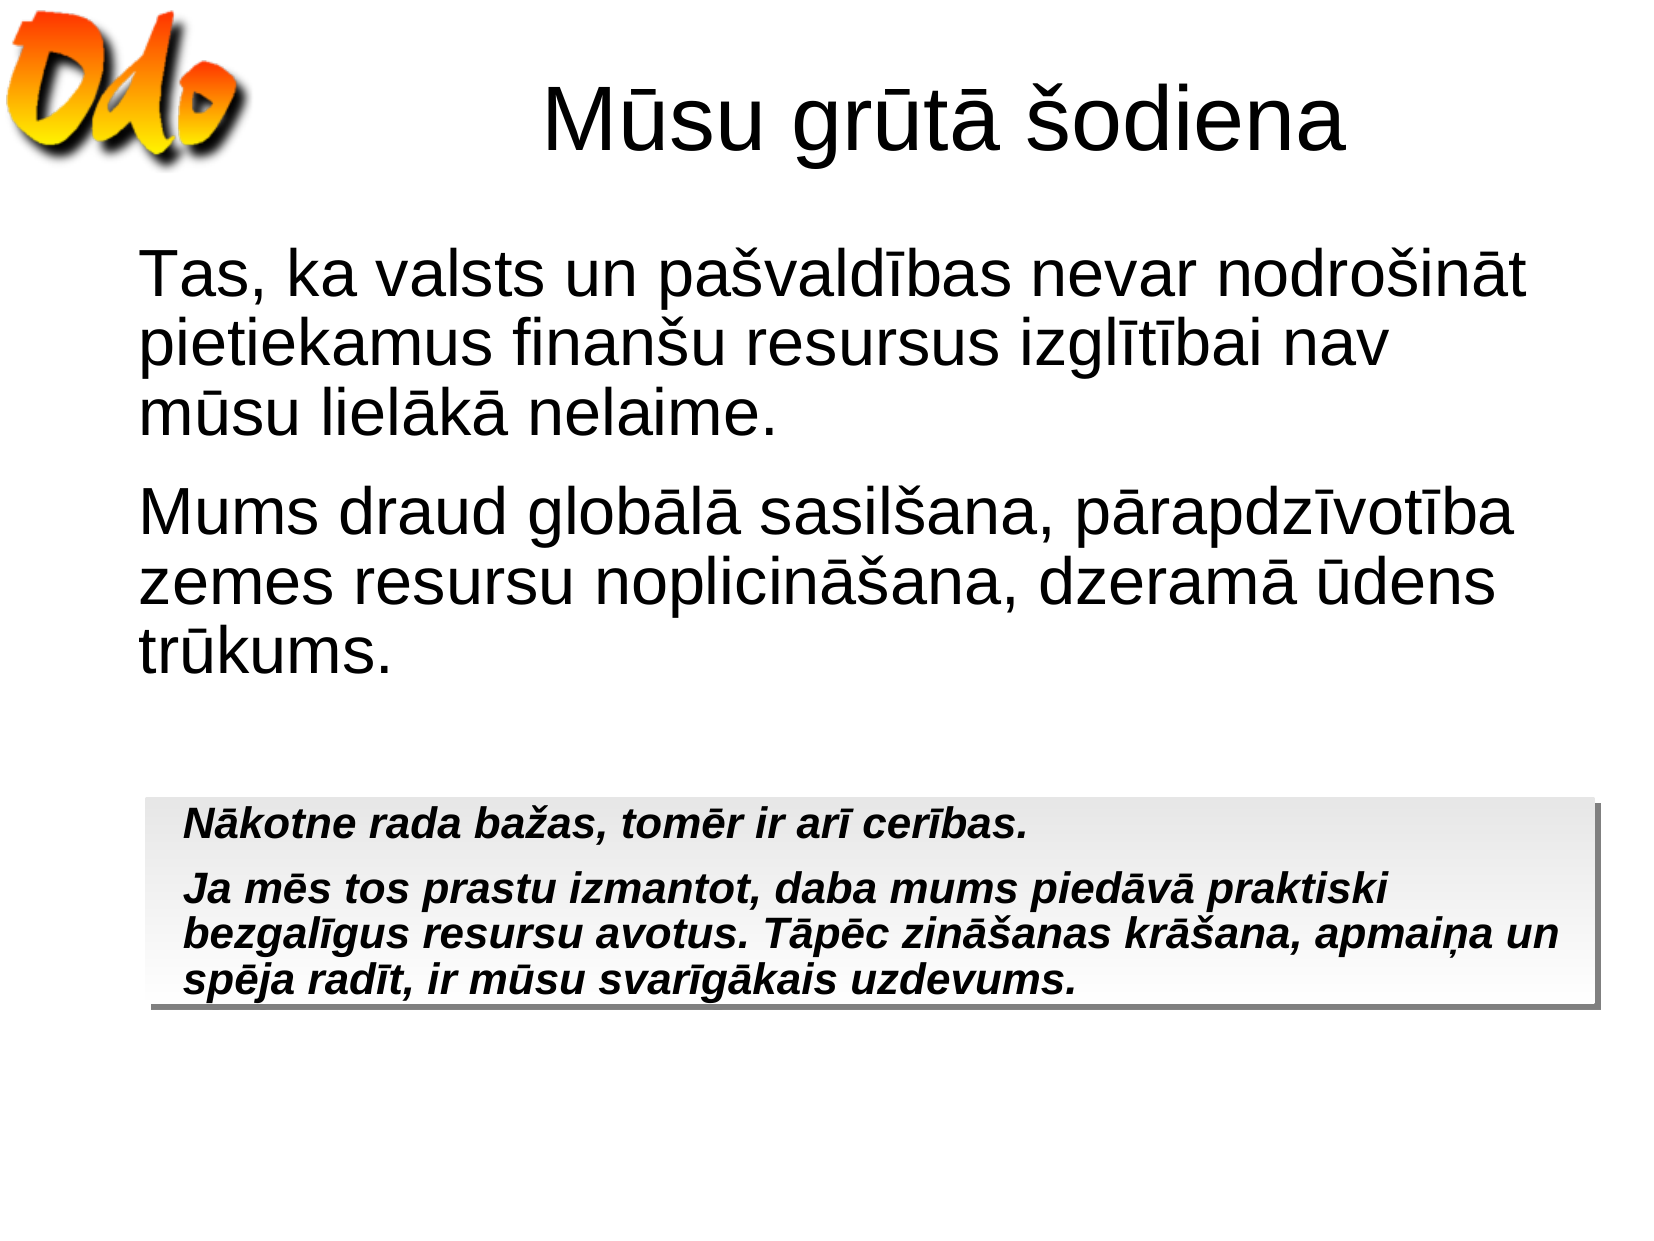

# Mūsu grūtā šodiena
Tas, ka valsts un pašvaldības nevar nodrošināt pietiekamus finanšu resursus izglītībai nav mūsu lielākā nelaime.
Mums draud globālā sasilšana, pārapdzīvotība zemes resursu noplicināšana, dzeramā ūdens trūkums.
Nākotne rada bažas, tomēr ir arī cerības.
Ja mēs tos prastu izmantot, daba mums piedāvā praktiski bezgalīgus resursu avotus. Tāpēc zināšanas krāšana, apmaiņa un spēja radīt, ir mūsu svarīgākais uzdevums.